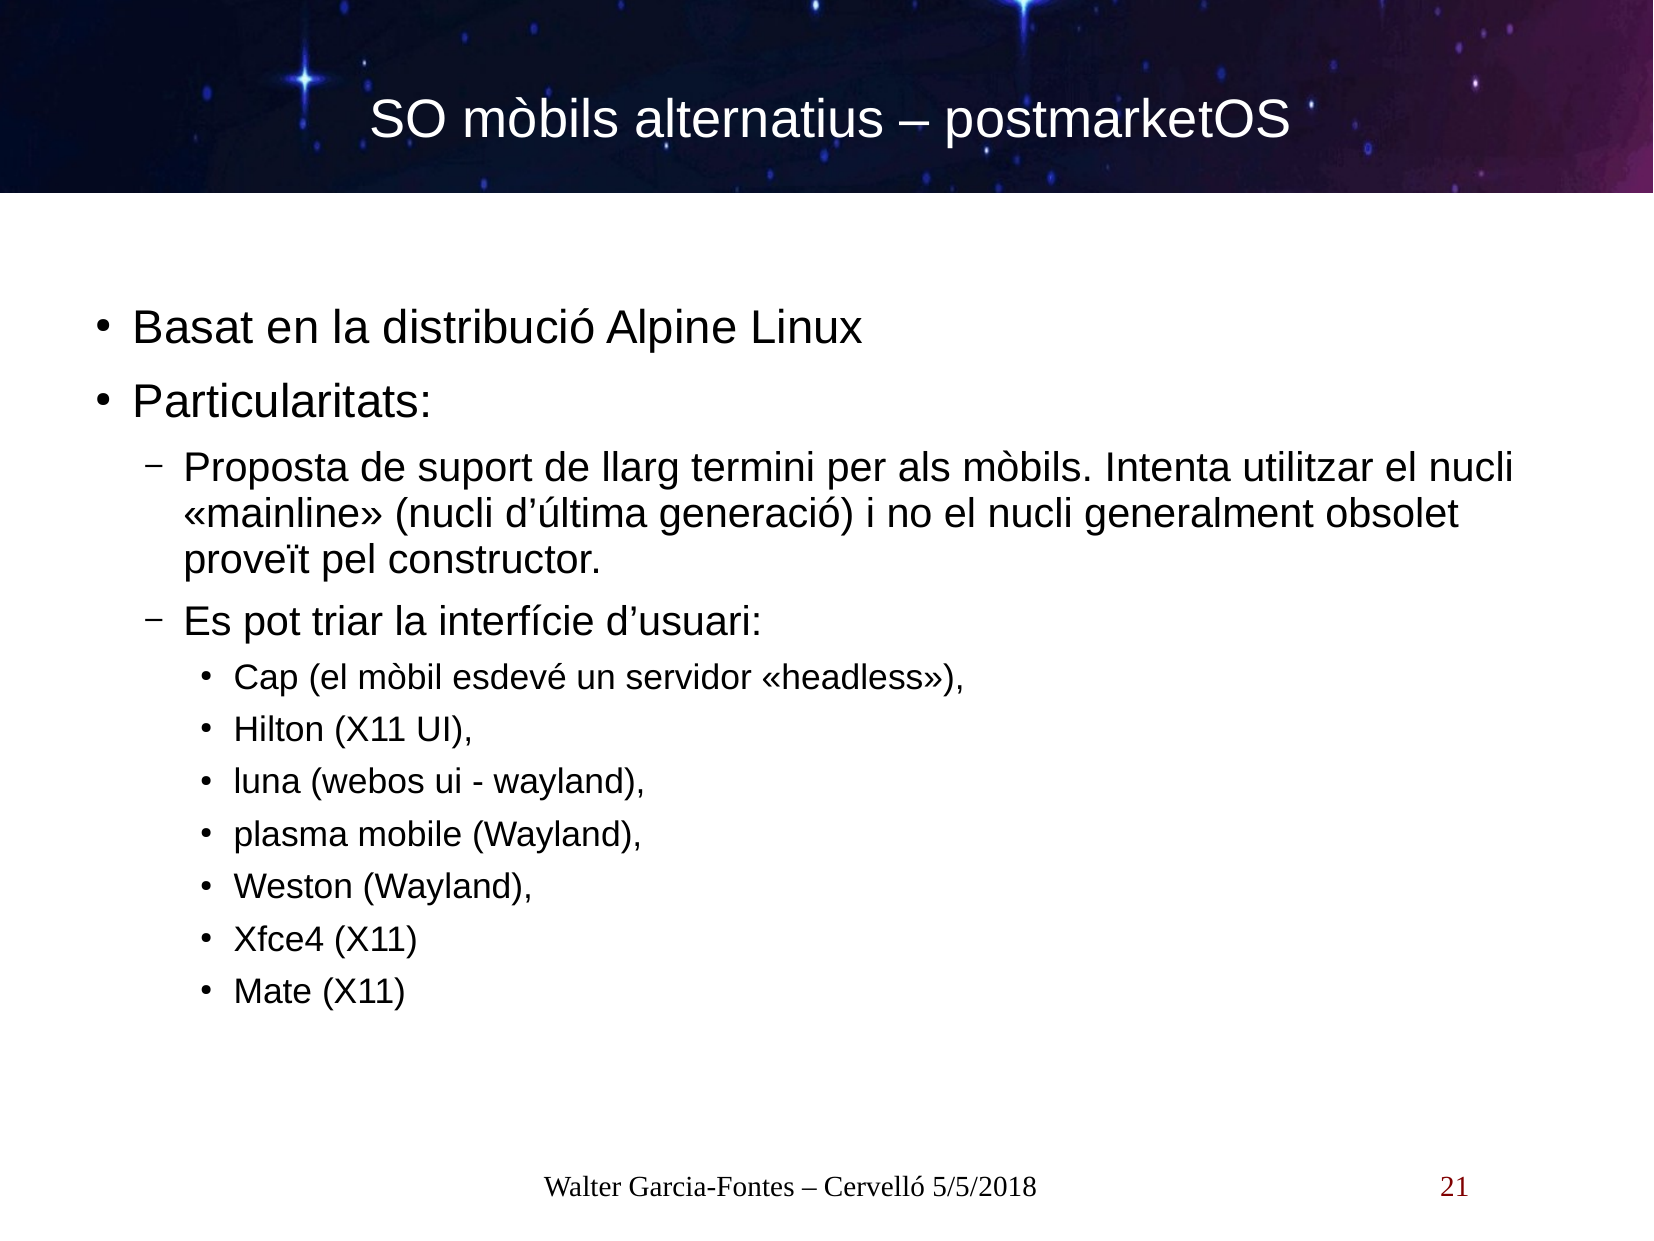

# SO mòbils alternatius – postmarketOS
Basat en la distribució Alpine Linux
Particularitats:
Proposta de suport de llarg termini per als mòbils. Intenta utilitzar el nucli «mainline» (nucli d’última generació) i no el nucli generalment obsolet proveït pel constructor.
Es pot triar la interfície d’usuari:
Cap (el mòbil esdevé un servidor «headless»),
Hilton (X11 UI),
luna (webos ui - wayland),
plasma mobile (Wayland),
Weston (Wayland),
Xfce4 (X11)
Mate (X11)
Walter Garcia-Fontes - Cervelló - 5/05/2018
21